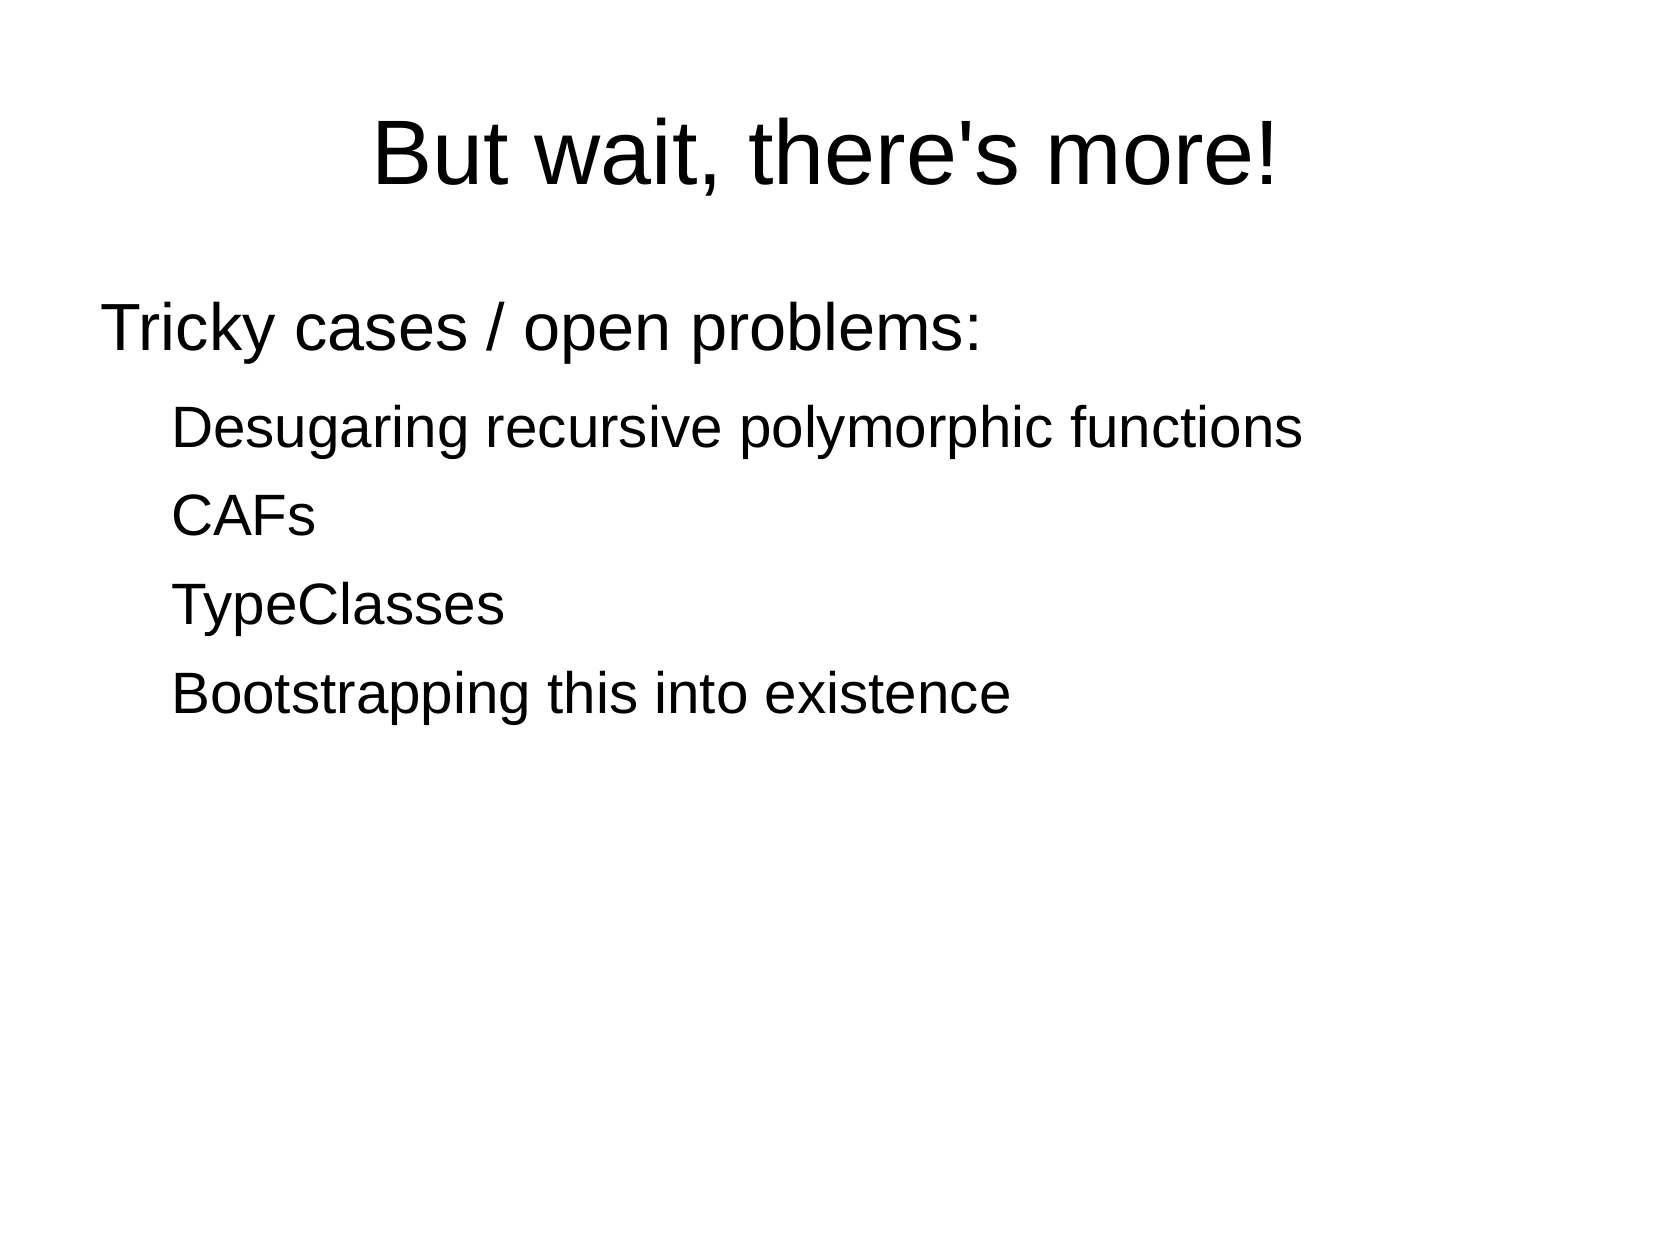

# But wait, there's more!
Tricky cases / open problems:
Desugaring recursive polymorphic functions
CAFs
TypeClasses
Bootstrapping this into existence